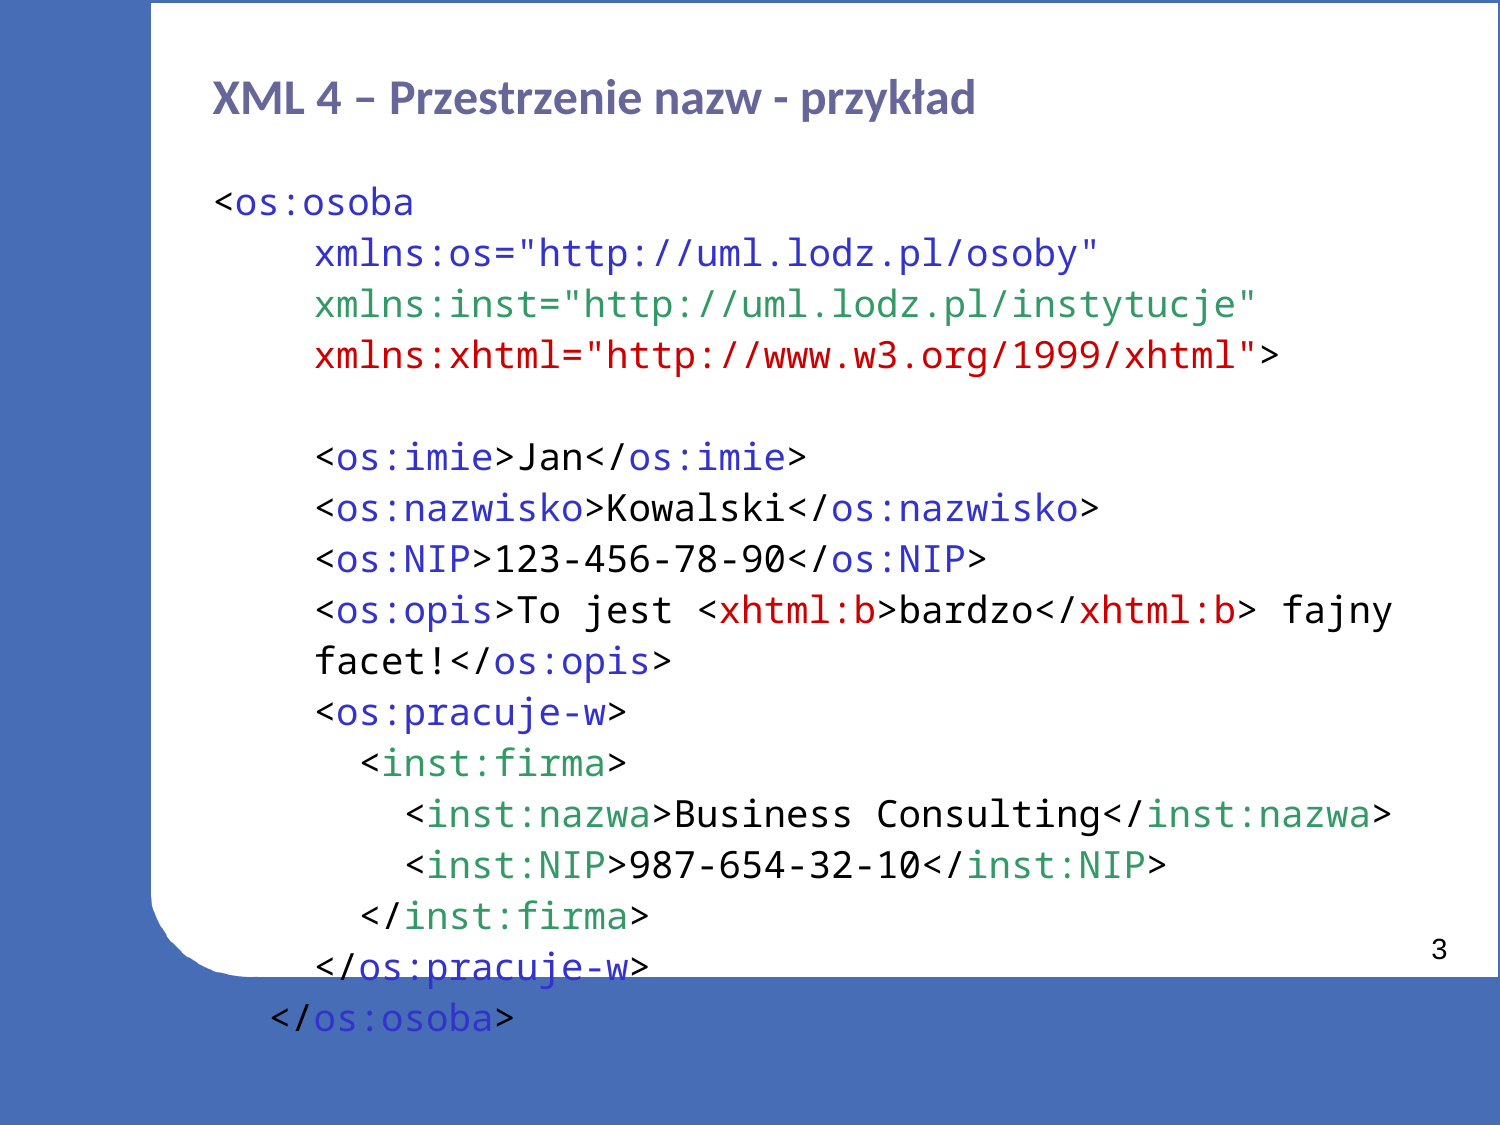

# XML 4 – Przestrzenie nazw - przykład
<os:osoba
 xmlns:os="http://uml.lodz.pl/osoby"
 xmlns:inst="http://uml.lodz.pl/instytucje"
 xmlns:xhtml="http://www.w3.org/1999/xhtml">
 <os:imie>Jan</os:imie>
 <os:nazwisko>Kowalski</os:nazwisko>
 <os:NIP>123-456-78-90</os:NIP>
 <os:opis>To jest <xhtml:b>bardzo</xhtml:b> fajny
 facet!</os:opis>
 <os:pracuje-w>
 <inst:firma>
 <inst:nazwa>Business Consulting</inst:nazwa>
 <inst:NIP>987-654-32-10</inst:NIP>
 </inst:firma>
 </os:pracuje-w>
</os:osoba>
3